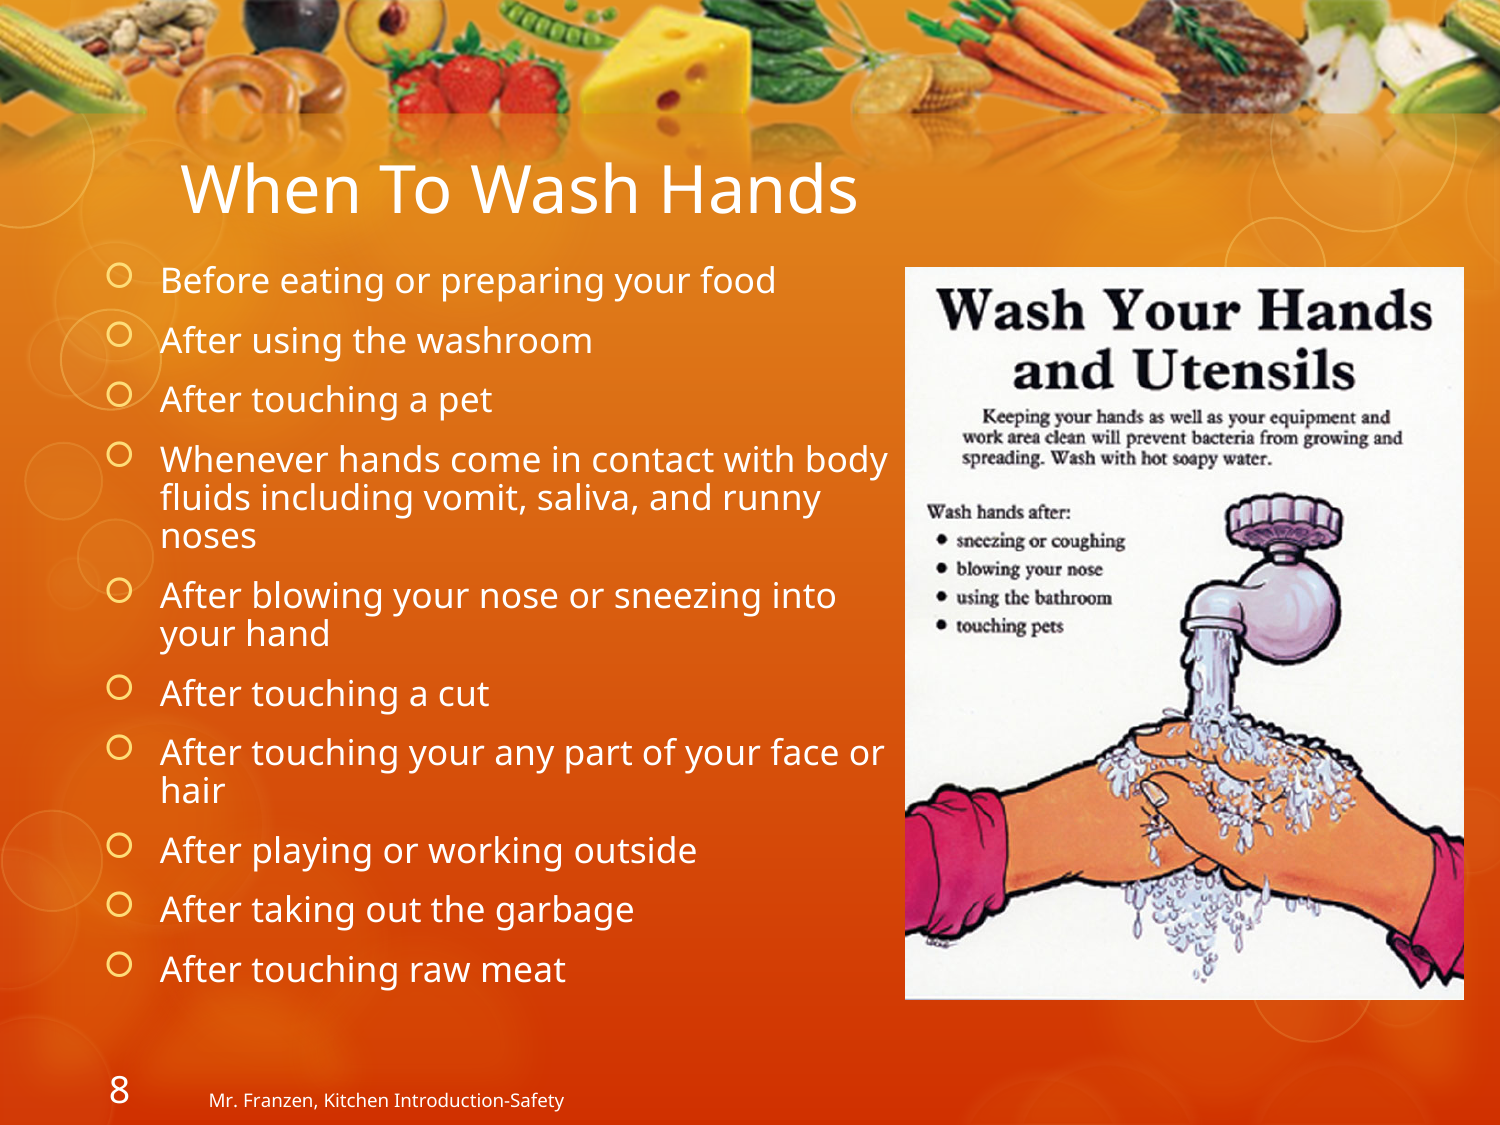

# When To Wash Hands
Before eating or preparing your food
After using the washroom
After touching a pet
Whenever hands come in contact with body fluids including vomit, saliva, and runny noses
After blowing your nose or sneezing into your hand
After touching a cut
After touching your any part of your face or hair
After playing or working outside
After taking out the garbage
After touching raw meat
Mr. Franzen, Kitchen Introduction-Safety